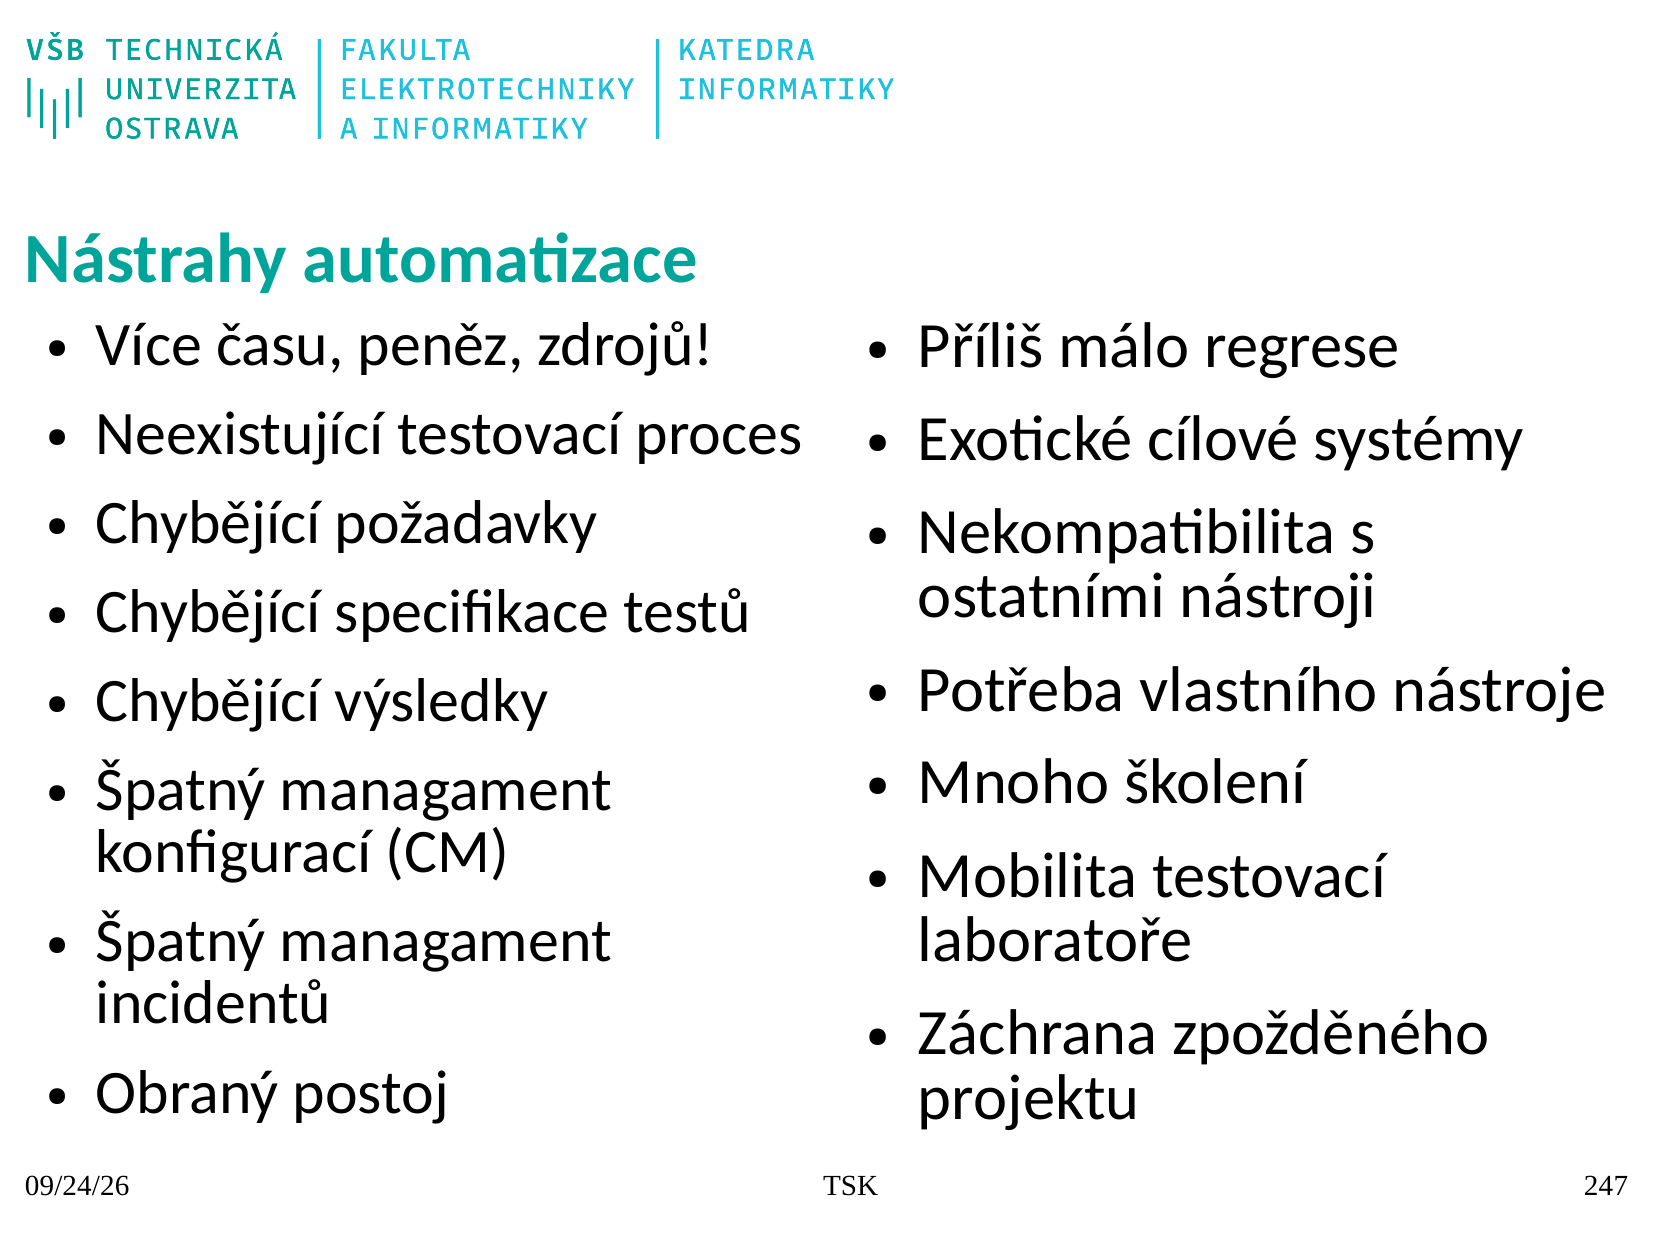

# Nástrahy automatizace
Více času, peněz, zdrojů!
Neexistující testovací proces
Chybějící požadavky
Chybějící specifikace testů
Chybějící výsledky
Špatný managament konfigurací (CM)
Špatný managament incidentů
Obraný postoj
Příliš málo regrese
Exotické cílové systémy
Nekompatibilita s ostatními nástroji
Potřeba vlastního nástroje
Mnoho školení
Mobilita testovací laboratoře
Záchrana zpožděného projektu
TSK
247